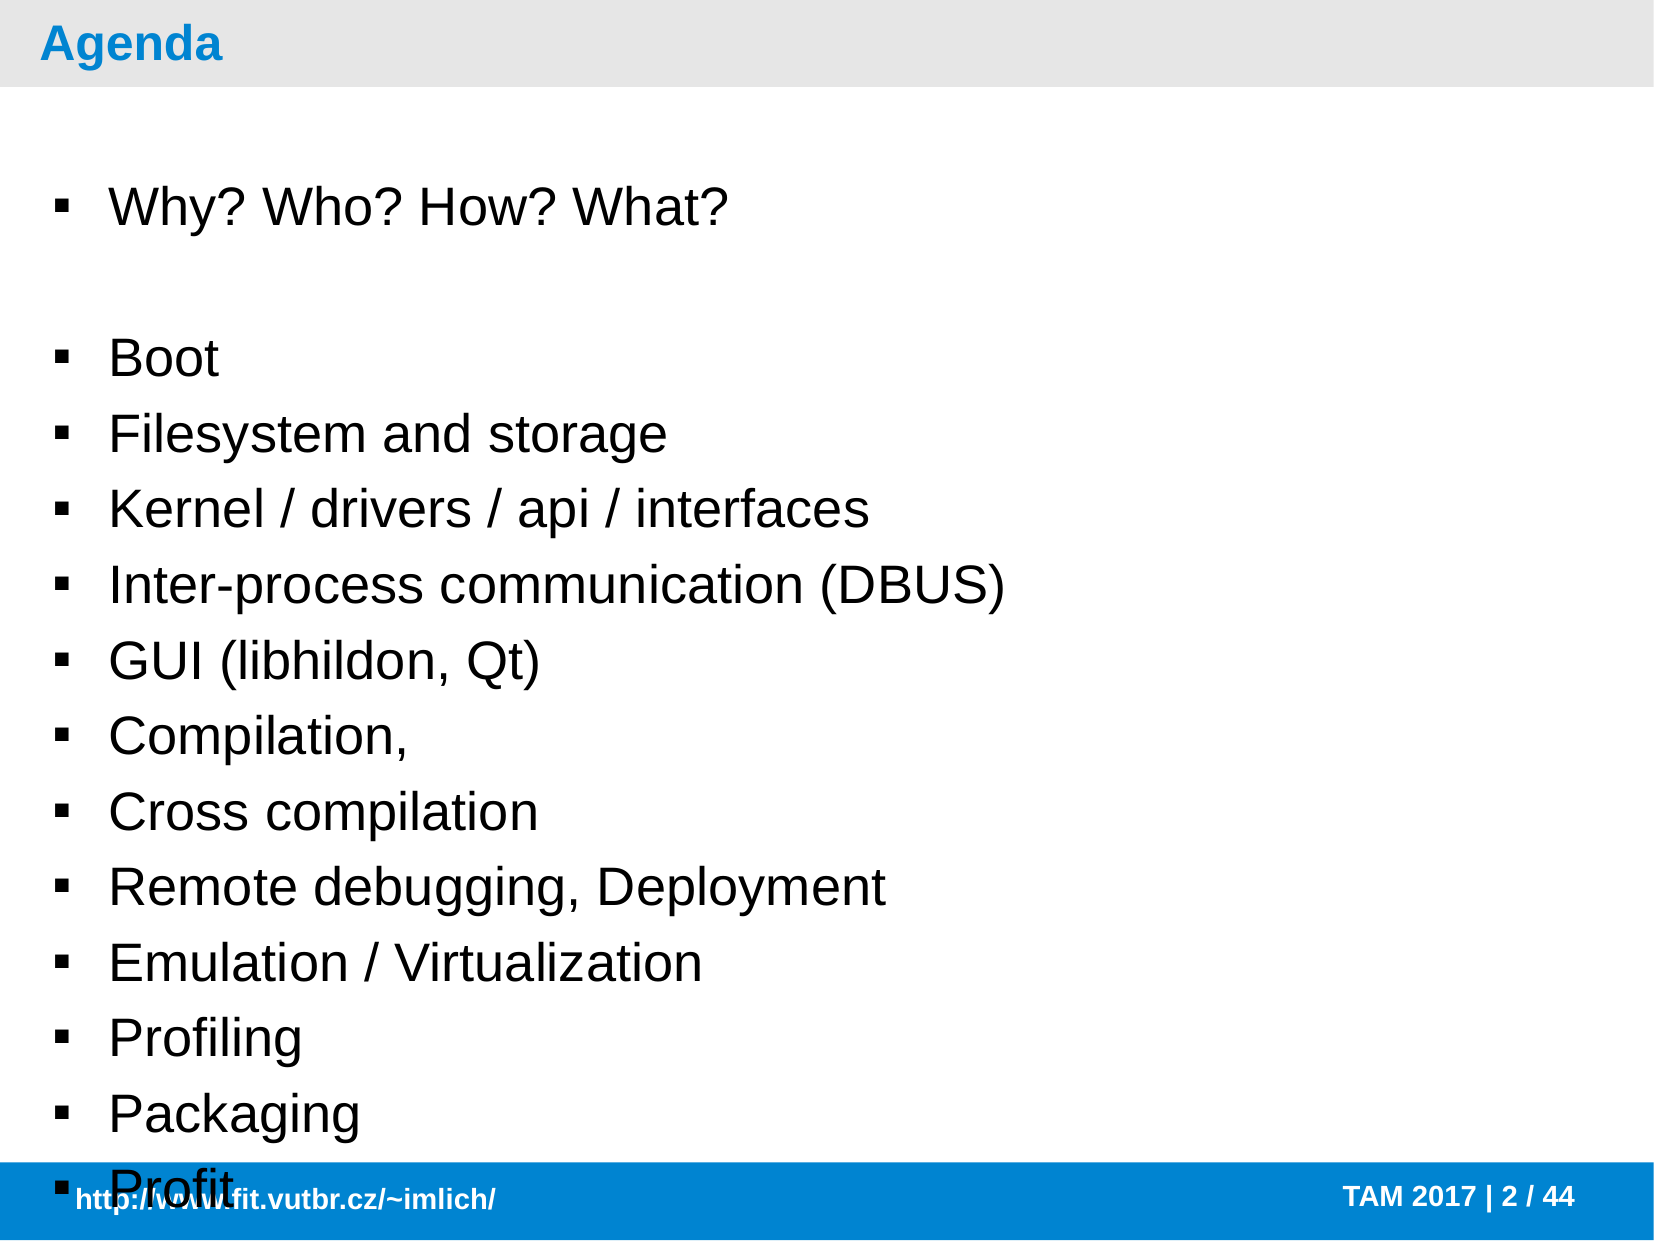

# Agenda
Why? Who? How? What?
Boot
Filesystem and storage
Kernel / drivers / api / interfaces
Inter-process communication (DBUS)
GUI (libhildon, Qt)
Compilation,
Cross compilation
Remote debugging, Deployment
Emulation / Virtualization
Profiling
Packaging
Profit